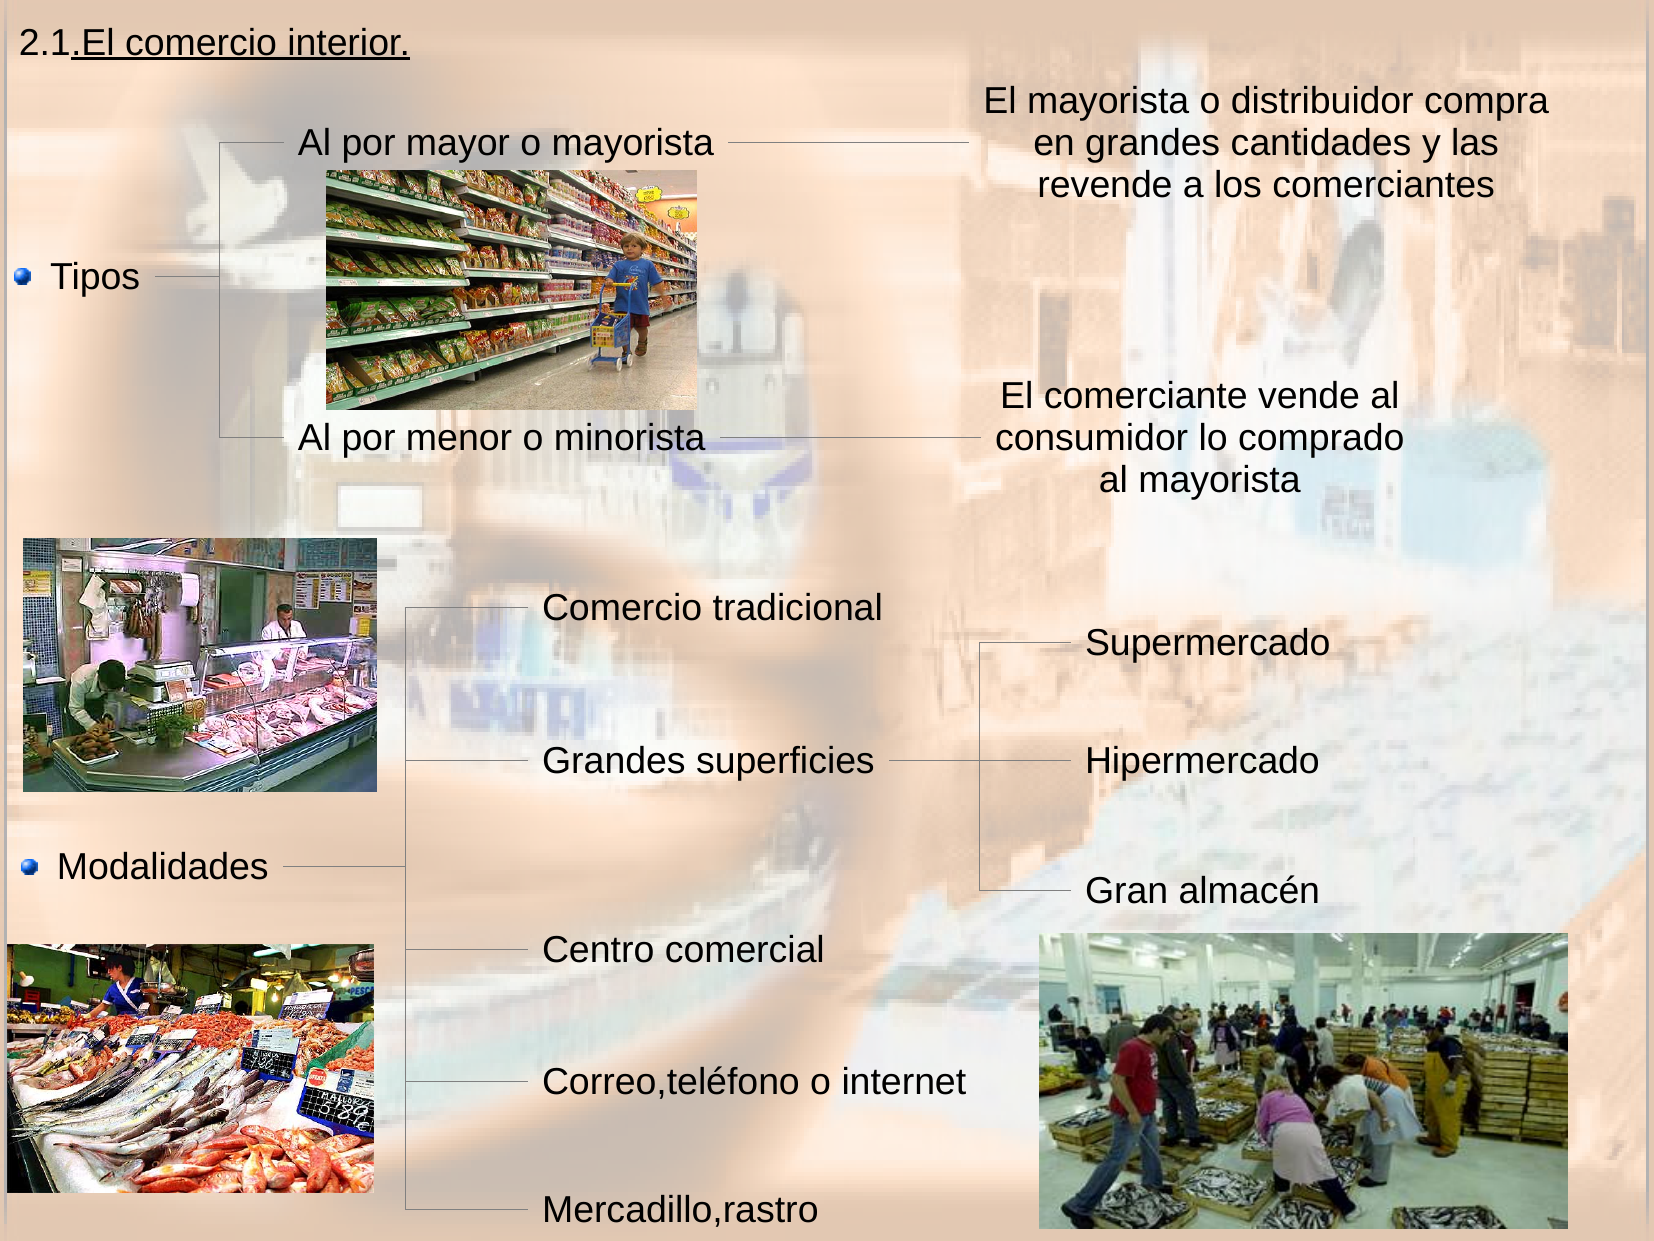

2.1.El comercio interior.
El mayorista o distribuidor compra
en grandes cantidades y las
revende a los comerciantes
Al por mayor o mayorista
Tipos
El comerciante vende al
consumidor lo comprado
al mayorista
Al por menor o minorista
Comercio tradicional
Supermercado
Grandes superficies
Hipermercado
Modalidades
Gran almacén
Centro comercial
Correo,teléfono o internet
Mercadillo,rastro